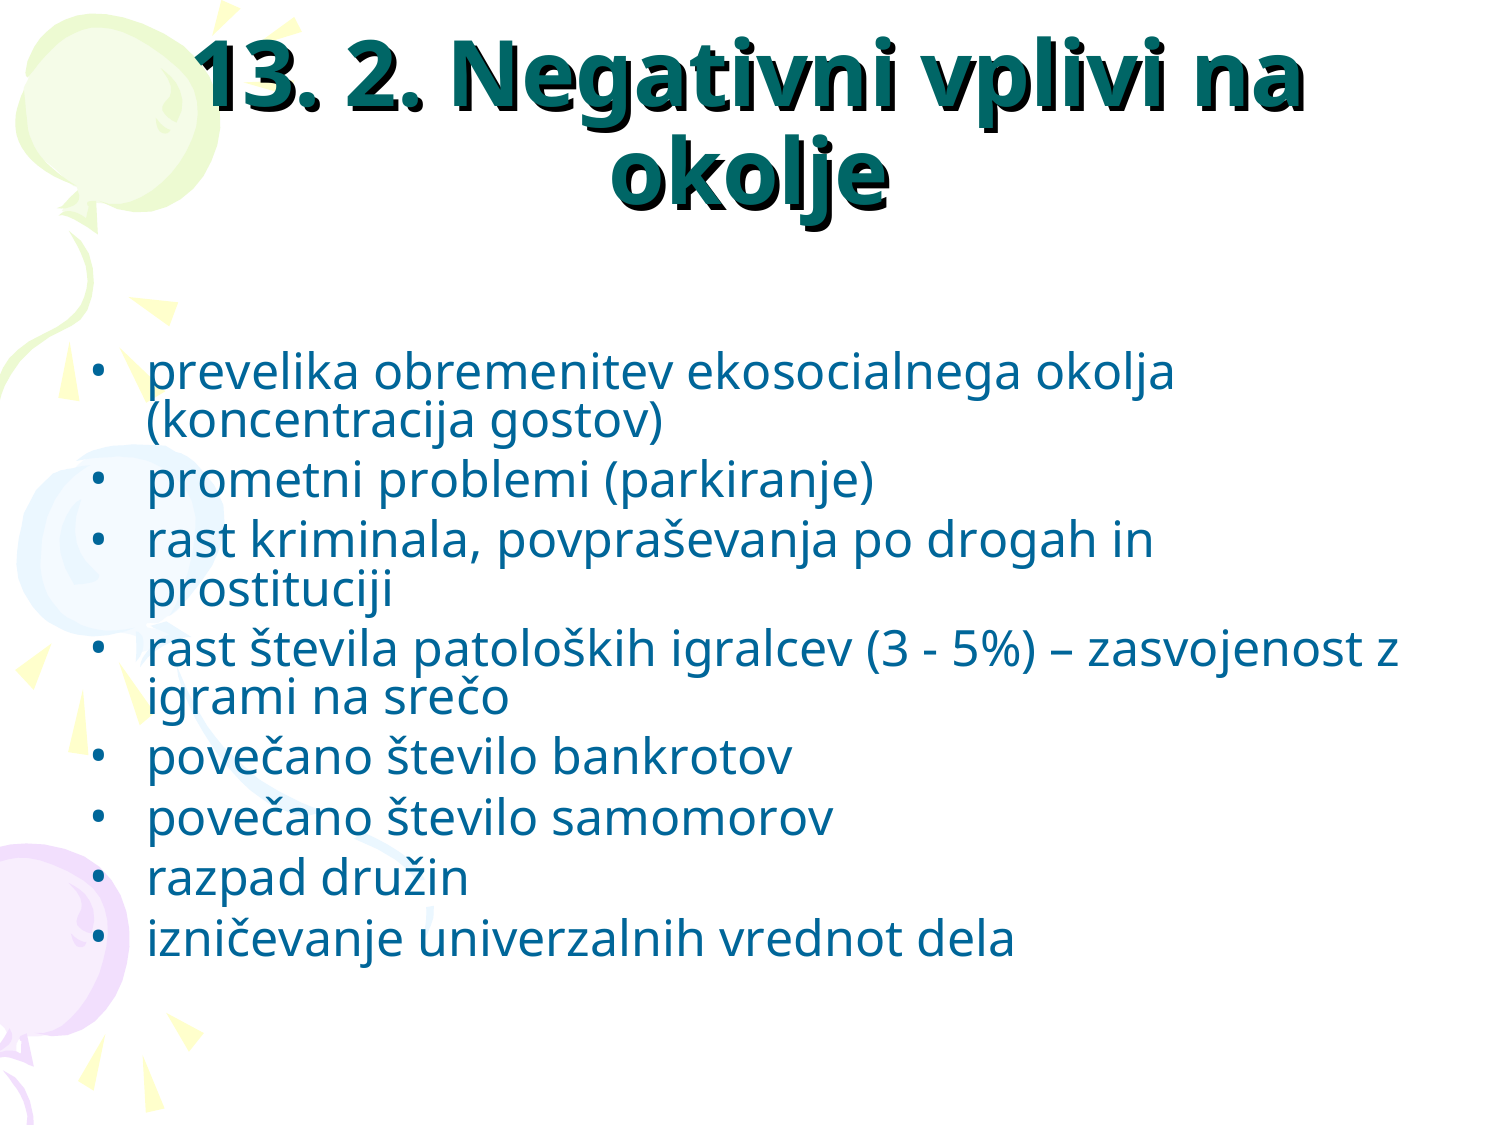

# 13. 2. Negativni vplivi na okolje
prevelika obremenitev ekosocialnega okolja (koncentracija gostov)
prometni problemi (parkiranje)
rast kriminala, povpraševanja po drogah in prostituciji
rast števila patoloških igralcev (3 - 5%) – zasvojenost z igrami na srečo
povečano število bankrotov
povečano število samomorov
razpad družin
izničevanje univerzalnih vrednot dela